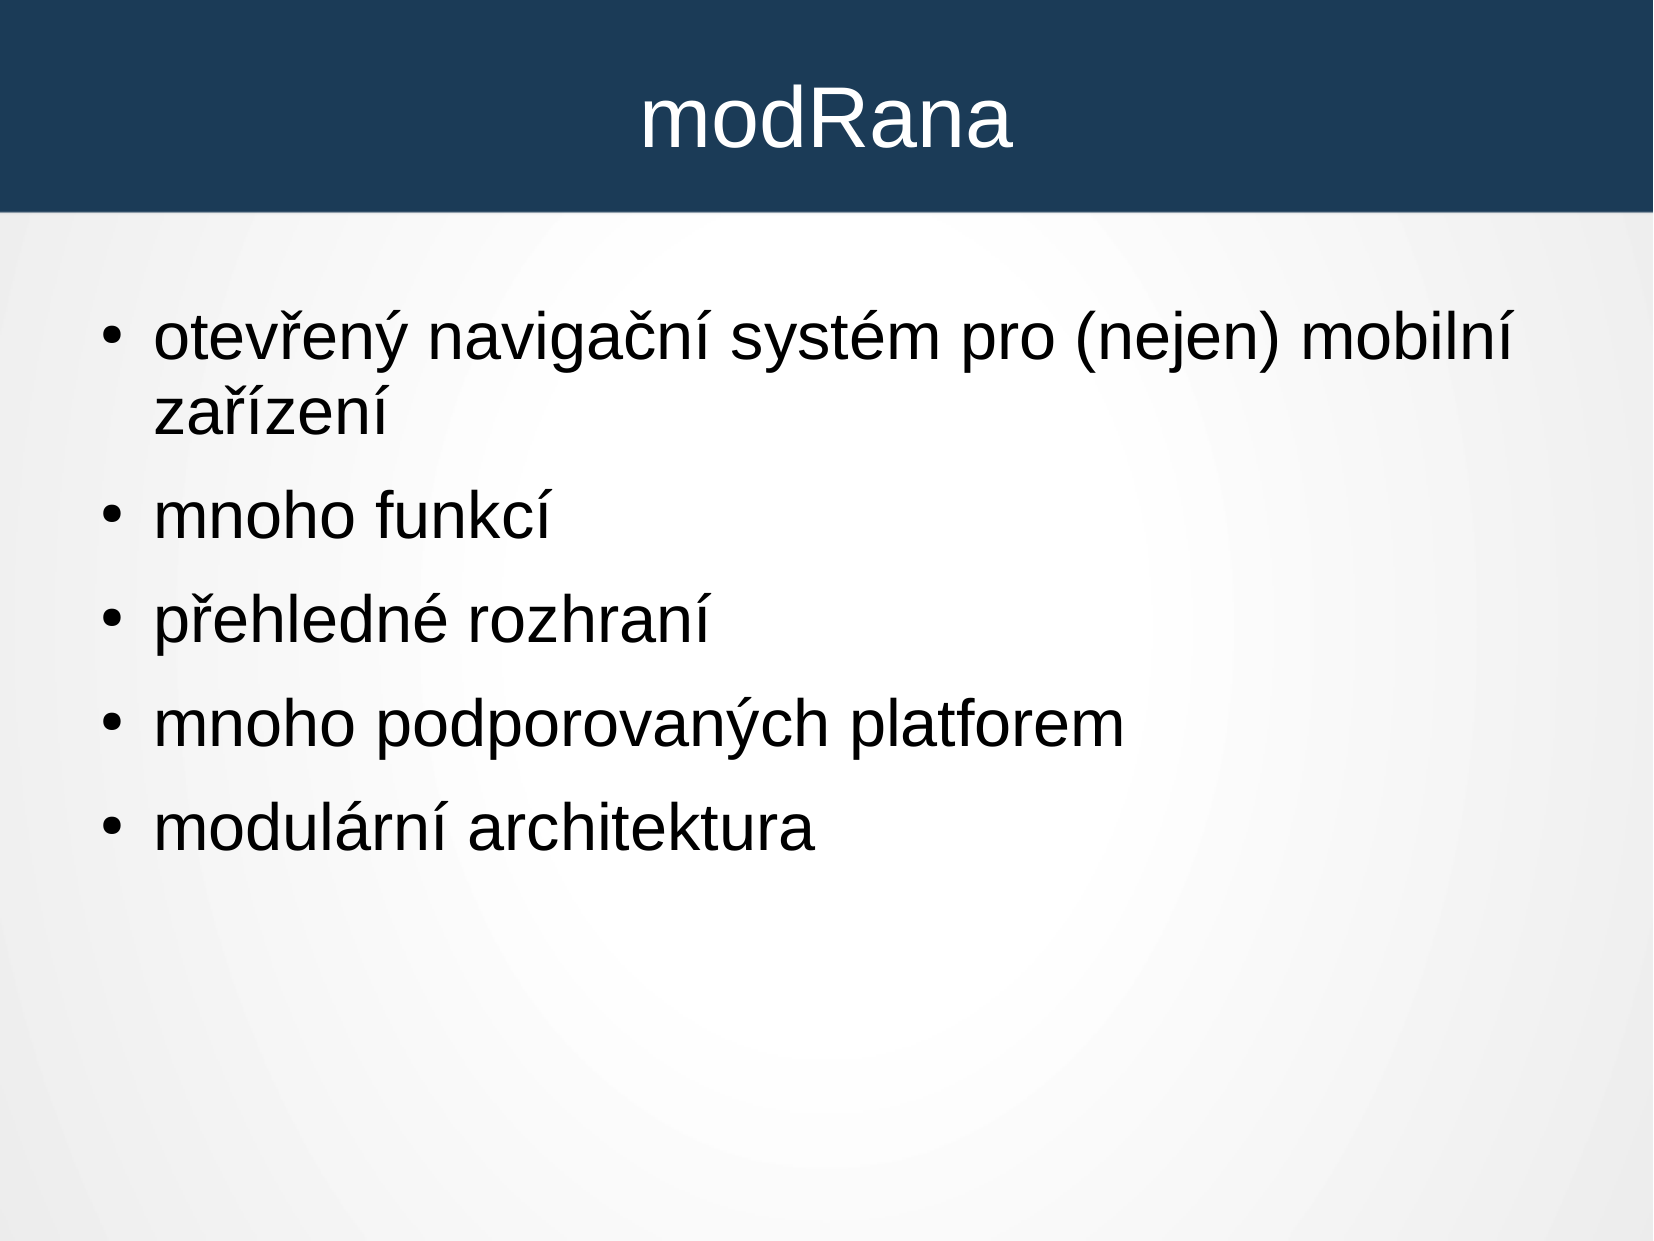

# modRana
otevřený navigační systém pro (nejen) mobilní zařízení
mnoho funkcí
přehledné rozhraní
mnoho podporovaných platforem
modulární architektura
4